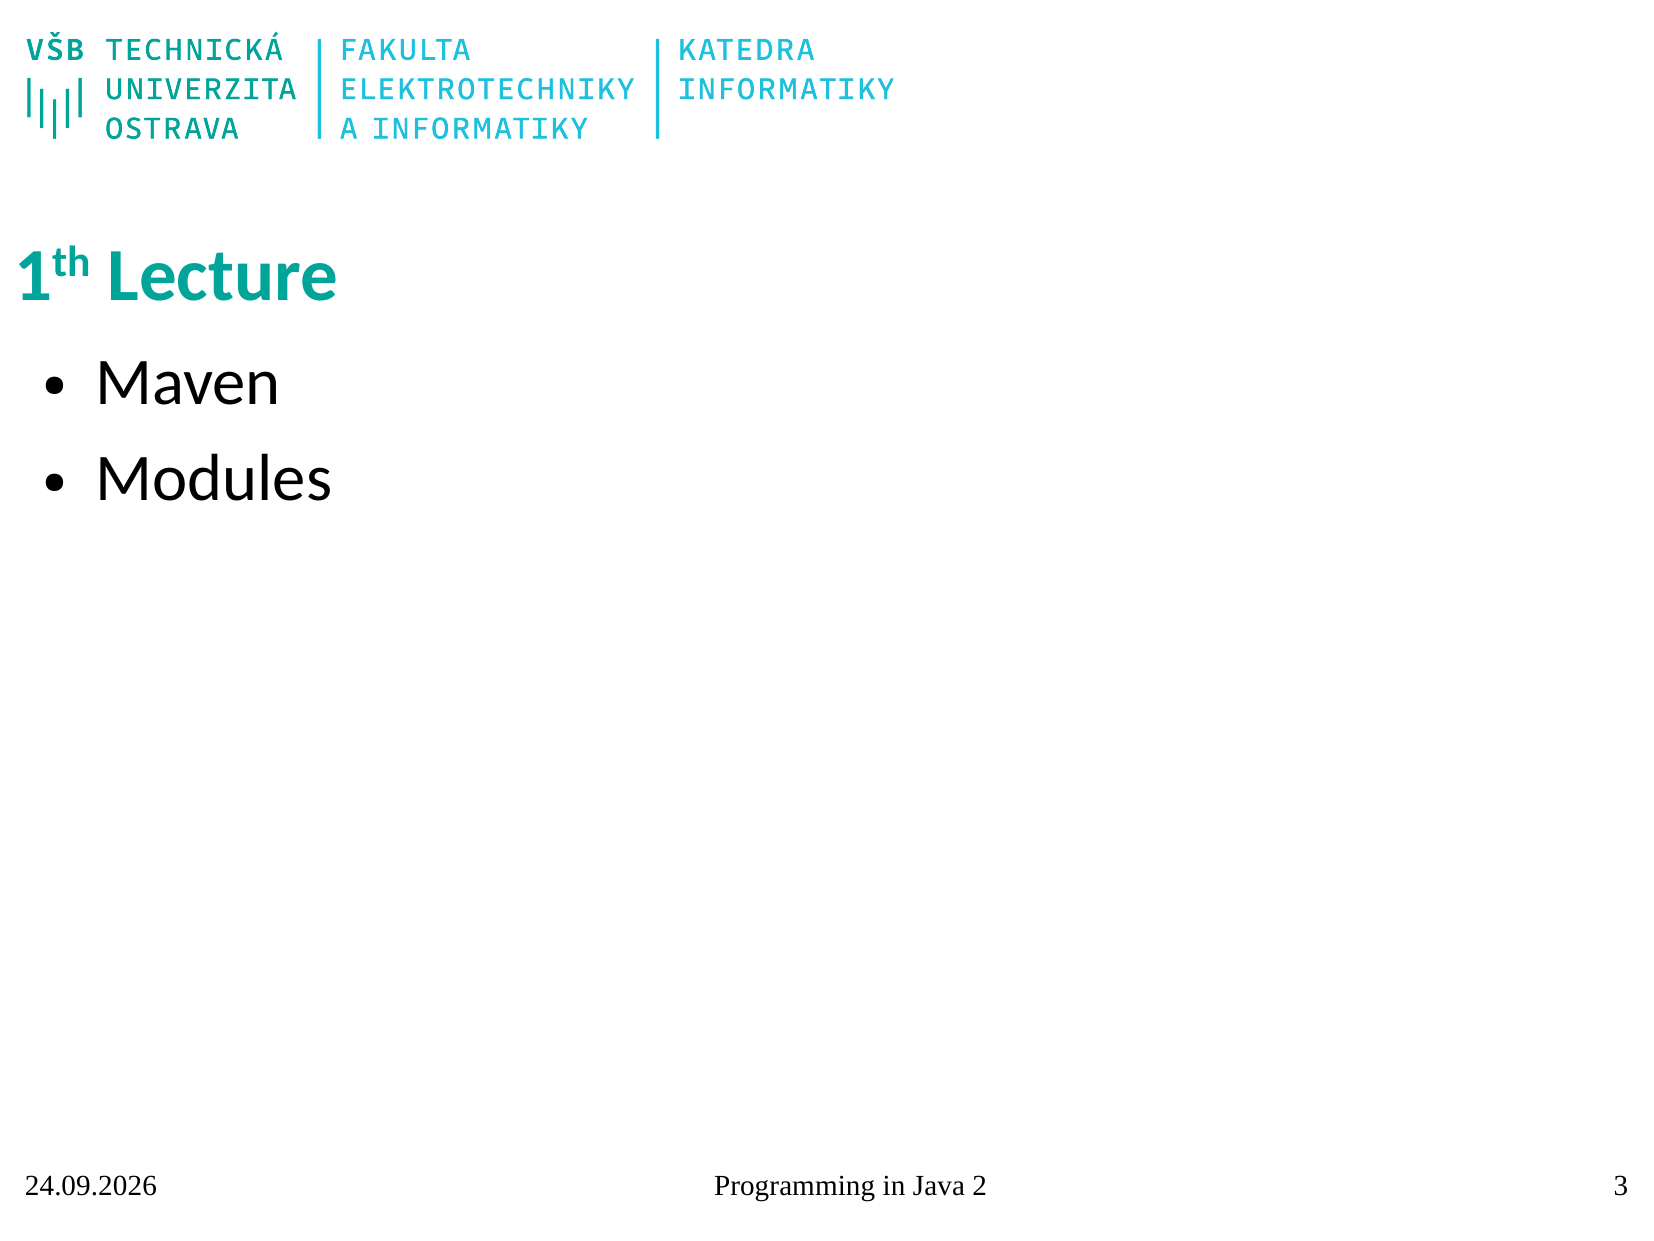

# 1th Lecture
Maven
Modules
Programming in Java 2
3